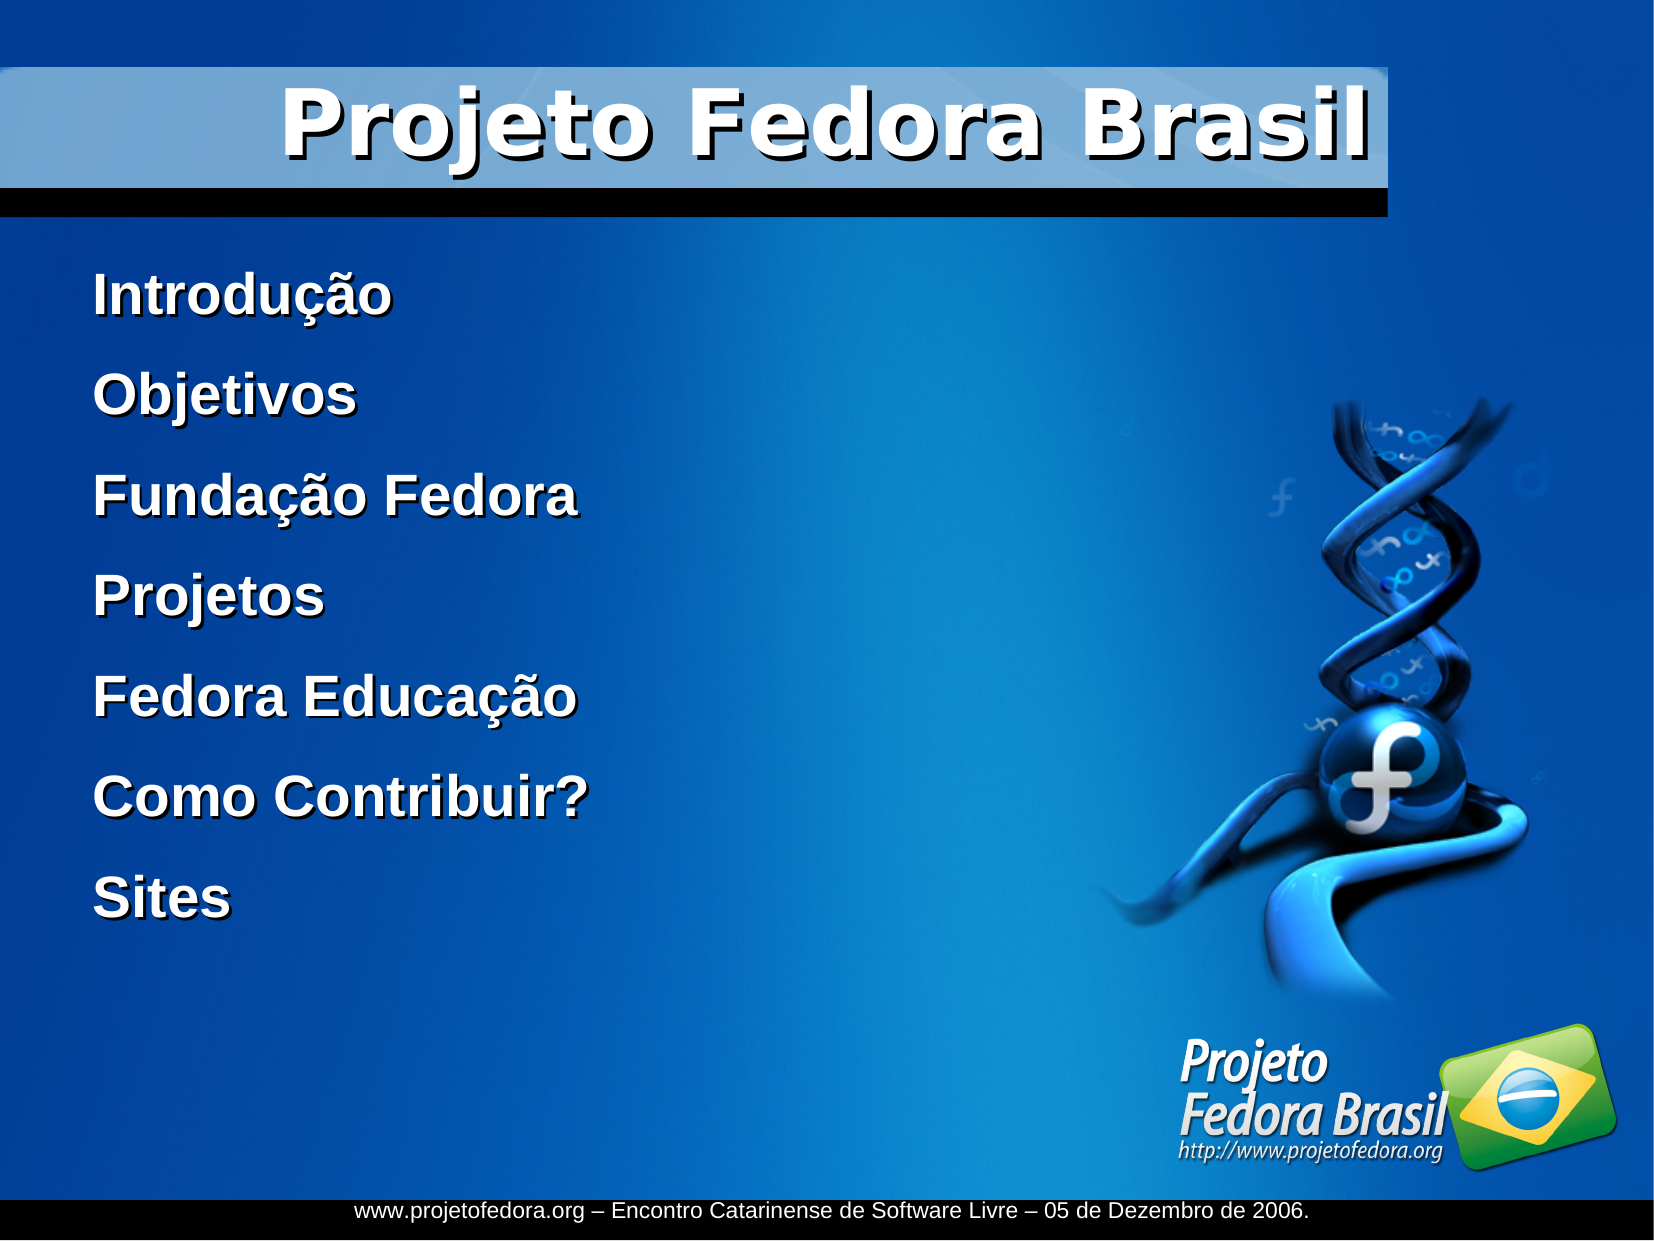

Projeto Fedora Brasil
# Introdução
Objetivos
Fundação Fedora
Projetos
Fedora Educação
Como Contribuir?
Sites
www.projetofedora.org – Encontro Catarinense de Software Livre – 05 de Dezembro de 2006.